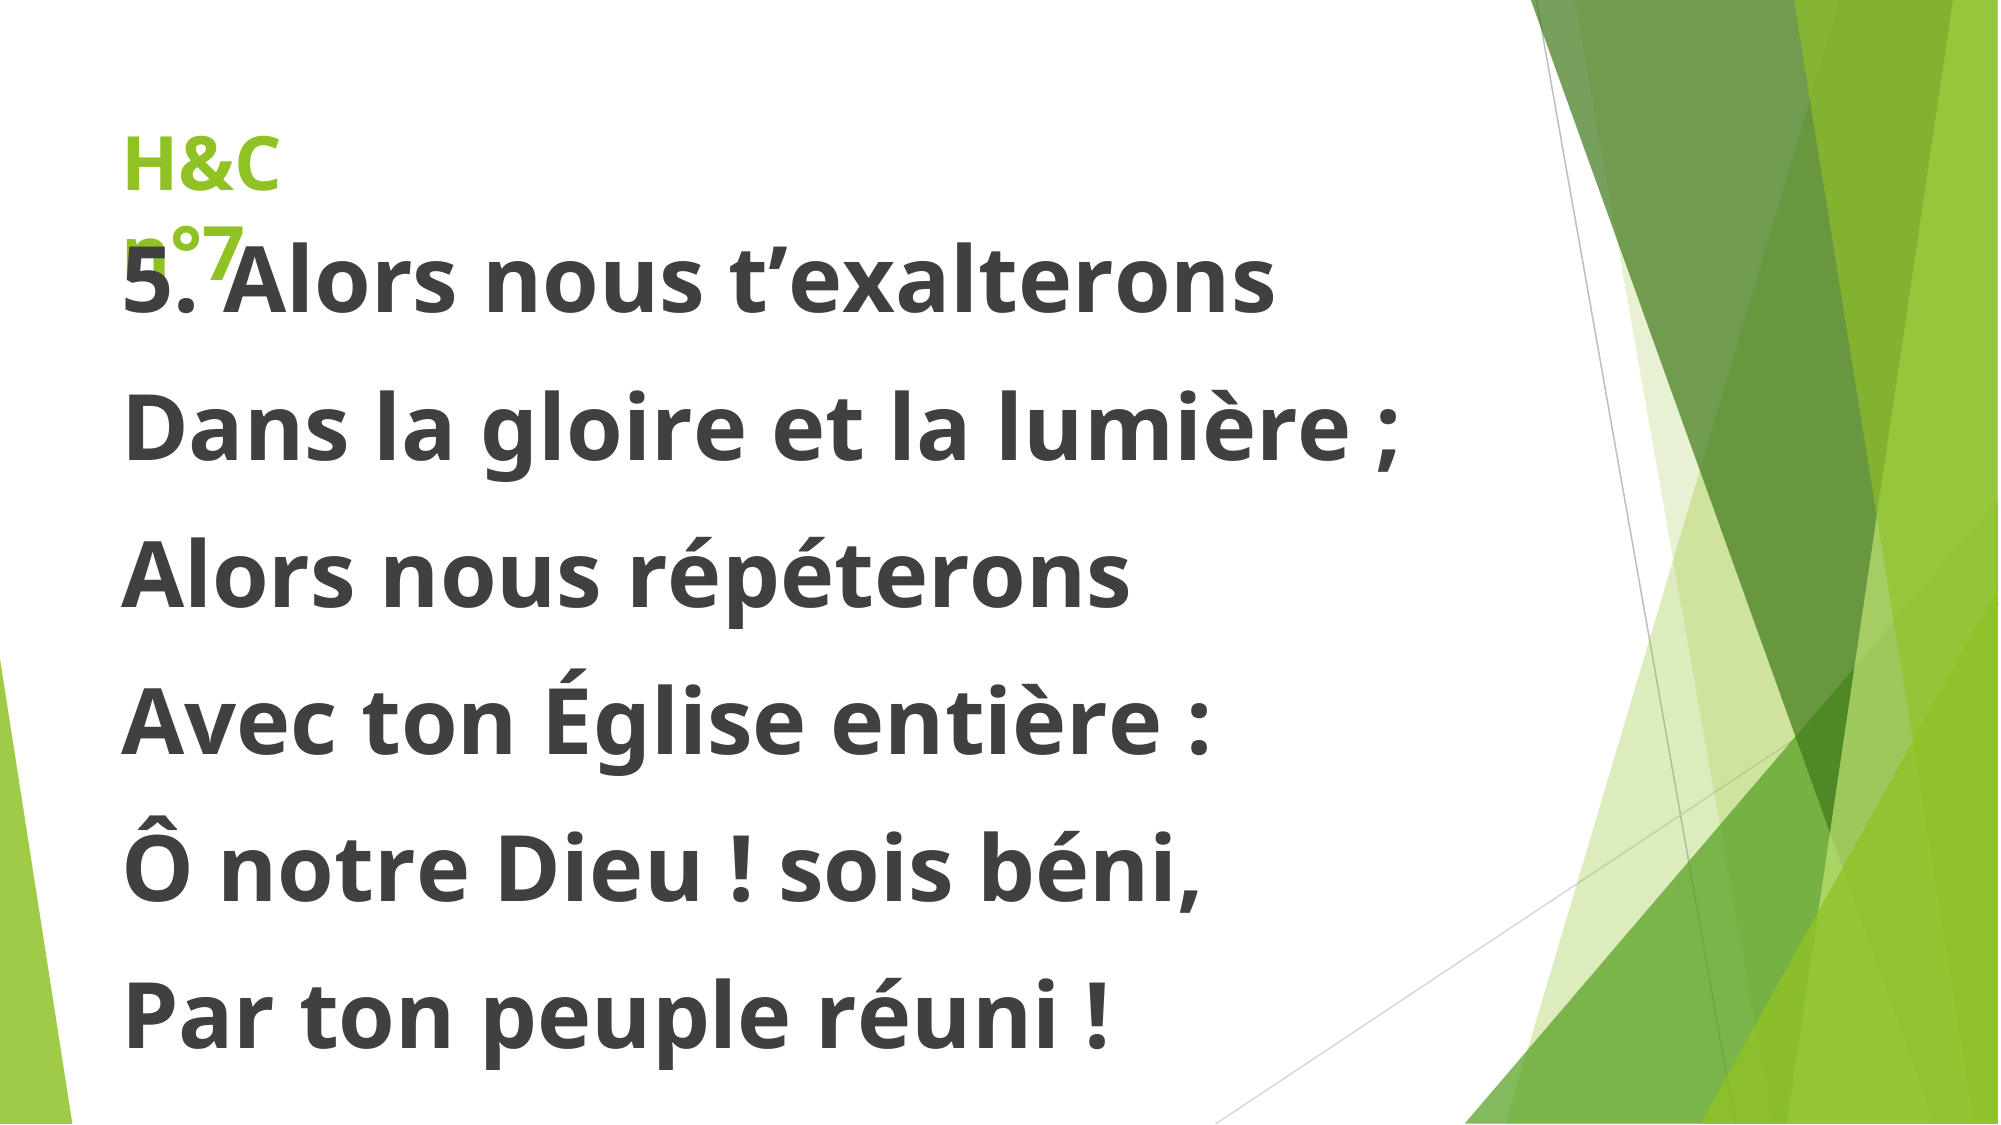

H&C n°7
5. Alors nous t’exalterons
Dans la gloire et la lumière ;
Alors nous répéterons
Avec ton Église entière :
Ô notre Dieu ! sois béni,
Par ton peuple réuni !